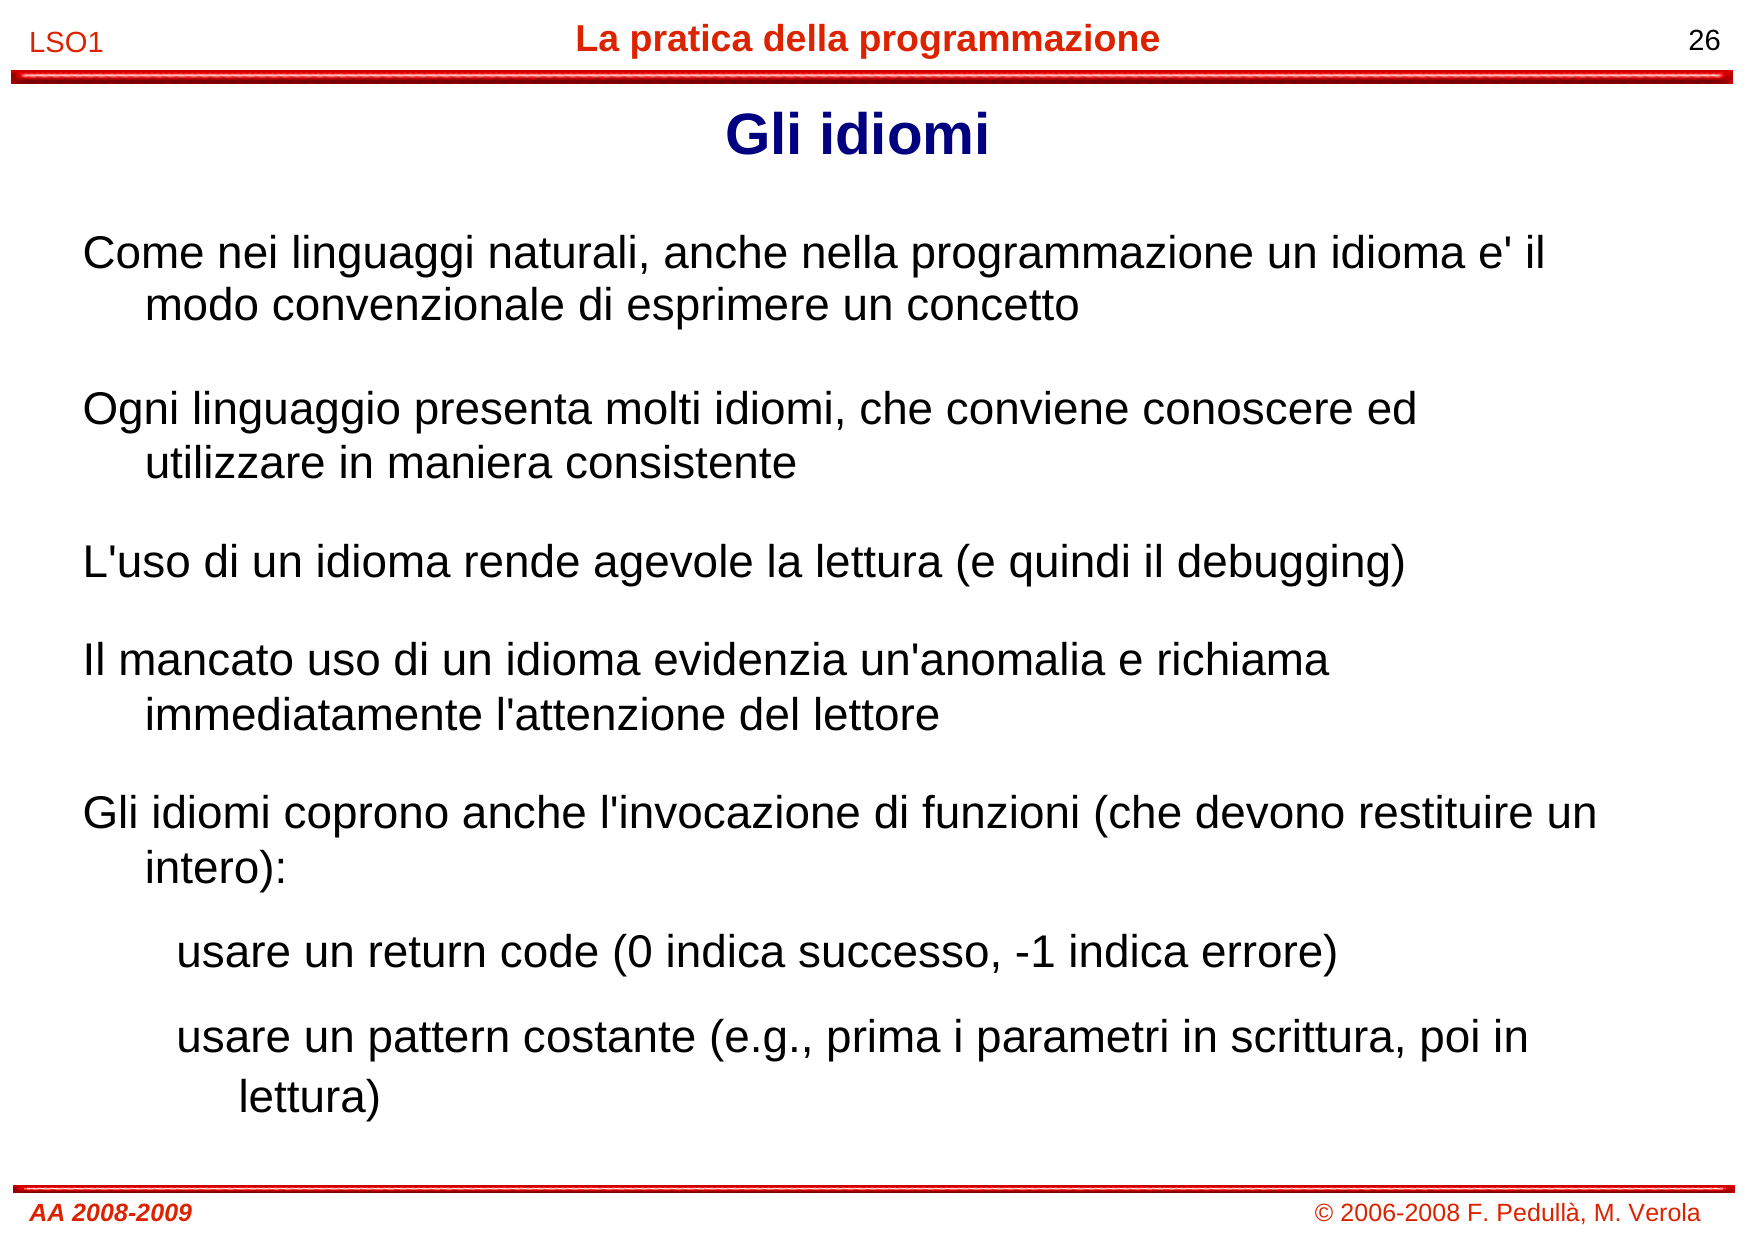

Gli idiomi
# Come nei linguaggi naturali, anche nella programmazione un idioma e' il modo convenzionale di esprimere un concetto
Ogni linguaggio presenta molti idiomi, che conviene conoscere ed utilizzare in maniera consistente
L'uso di un idioma rende agevole la lettura (e quindi il debugging)
Il mancato uso di un idioma evidenzia un'anomalia e richiama immediatamente l'attenzione del lettore
Gli idiomi coprono anche l'invocazione di funzioni (che devono restituire un intero):
usare un return code (0 indica successo, -1 indica errore)
usare un pattern costante (e.g., prima i parametri in scrittura, poi in lettura)